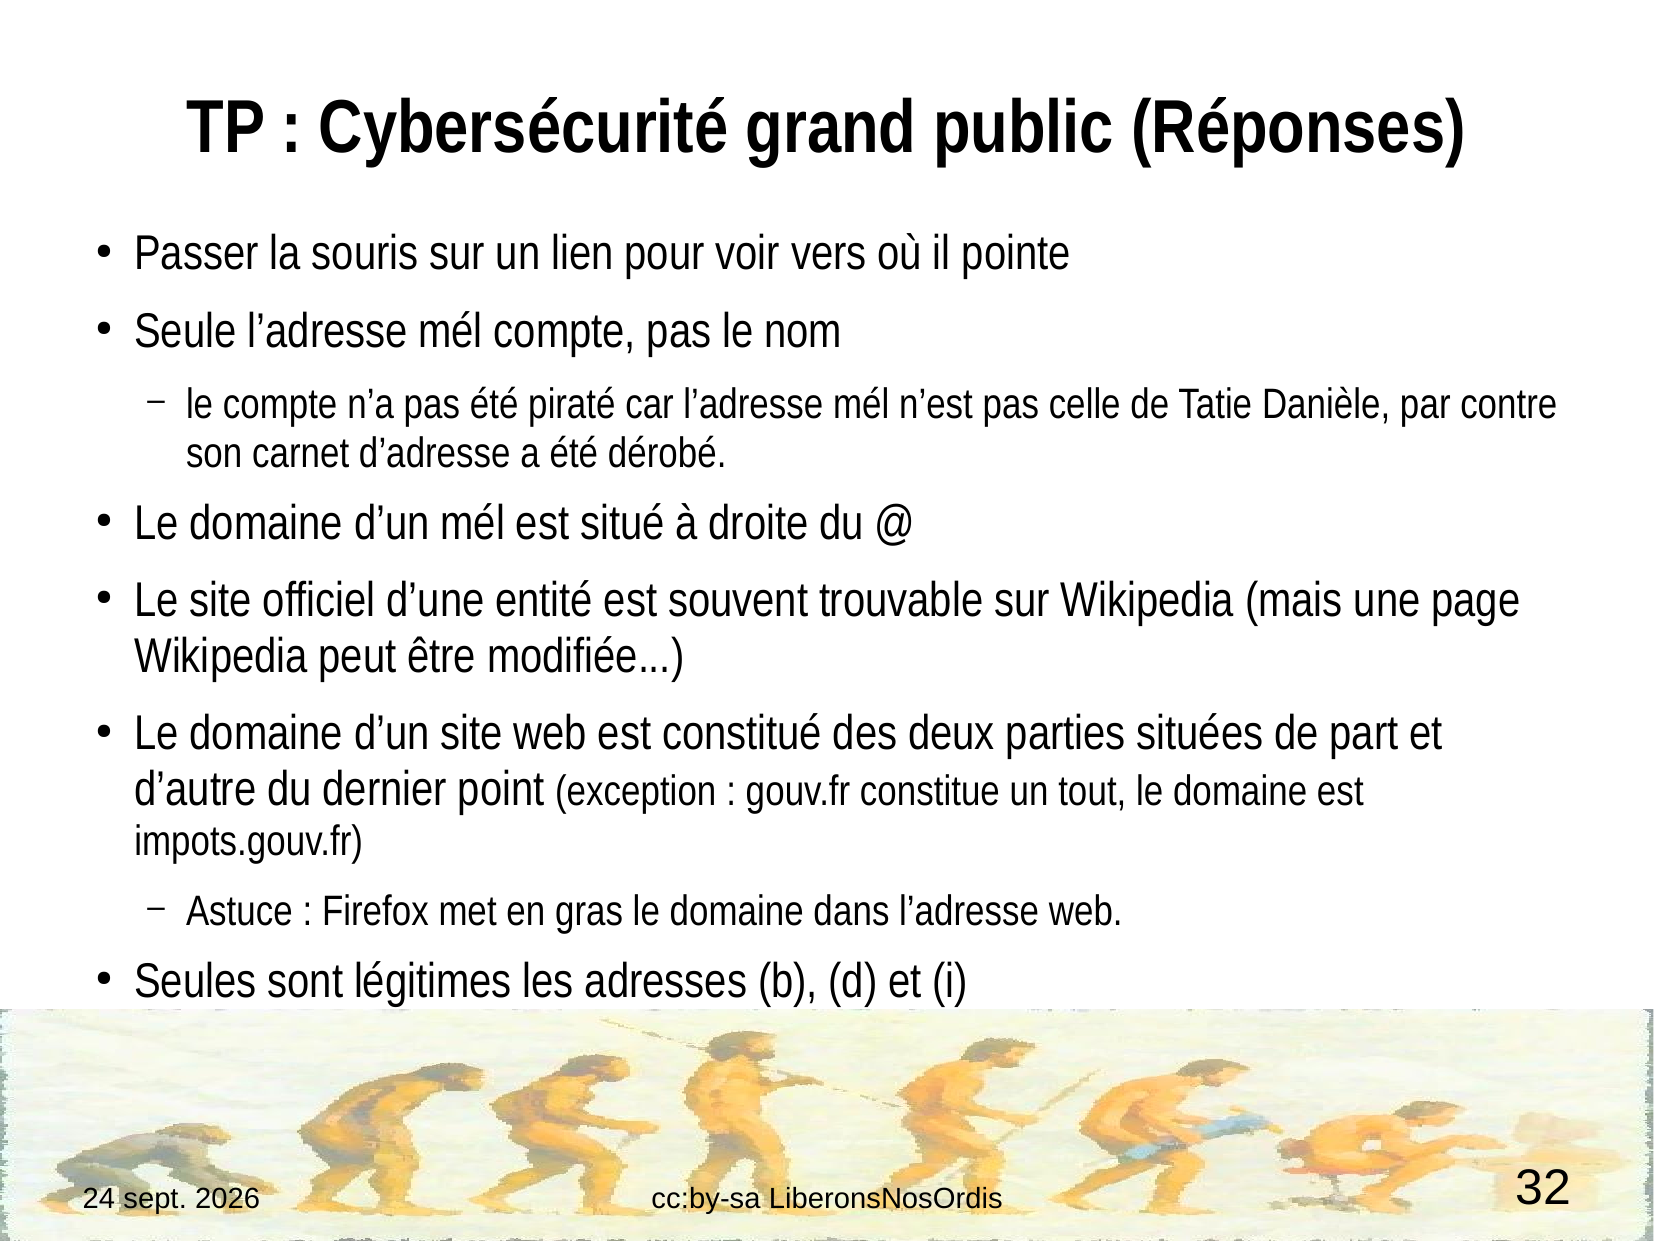

# TP : Cybersécurité grand public (Réponses)
Passer la souris sur un lien pour voir vers où il pointe
Seule l’adresse mél compte, pas le nom
le compte n’a pas été piraté car l’adresse mél n’est pas celle de Tatie Danièle, par contre son carnet d’adresse a été dérobé.
Le domaine d’un mél est situé à droite du @
Le site officiel d’une entité est souvent trouvable sur Wikipedia (mais une page Wikipedia peut être modifiée...)
Le domaine d’un site web est constitué des deux parties situées de part et d’autre du dernier point (exception : gouv.fr constitue un tout, le domaine est impots.gouv.fr)
Astuce : Firefox met en gras le domaine dans l’adresse web.
Seules sont légitimes les adresses (b), (d) et (i)
cc:by-sa LiberonsNosOrdis
32